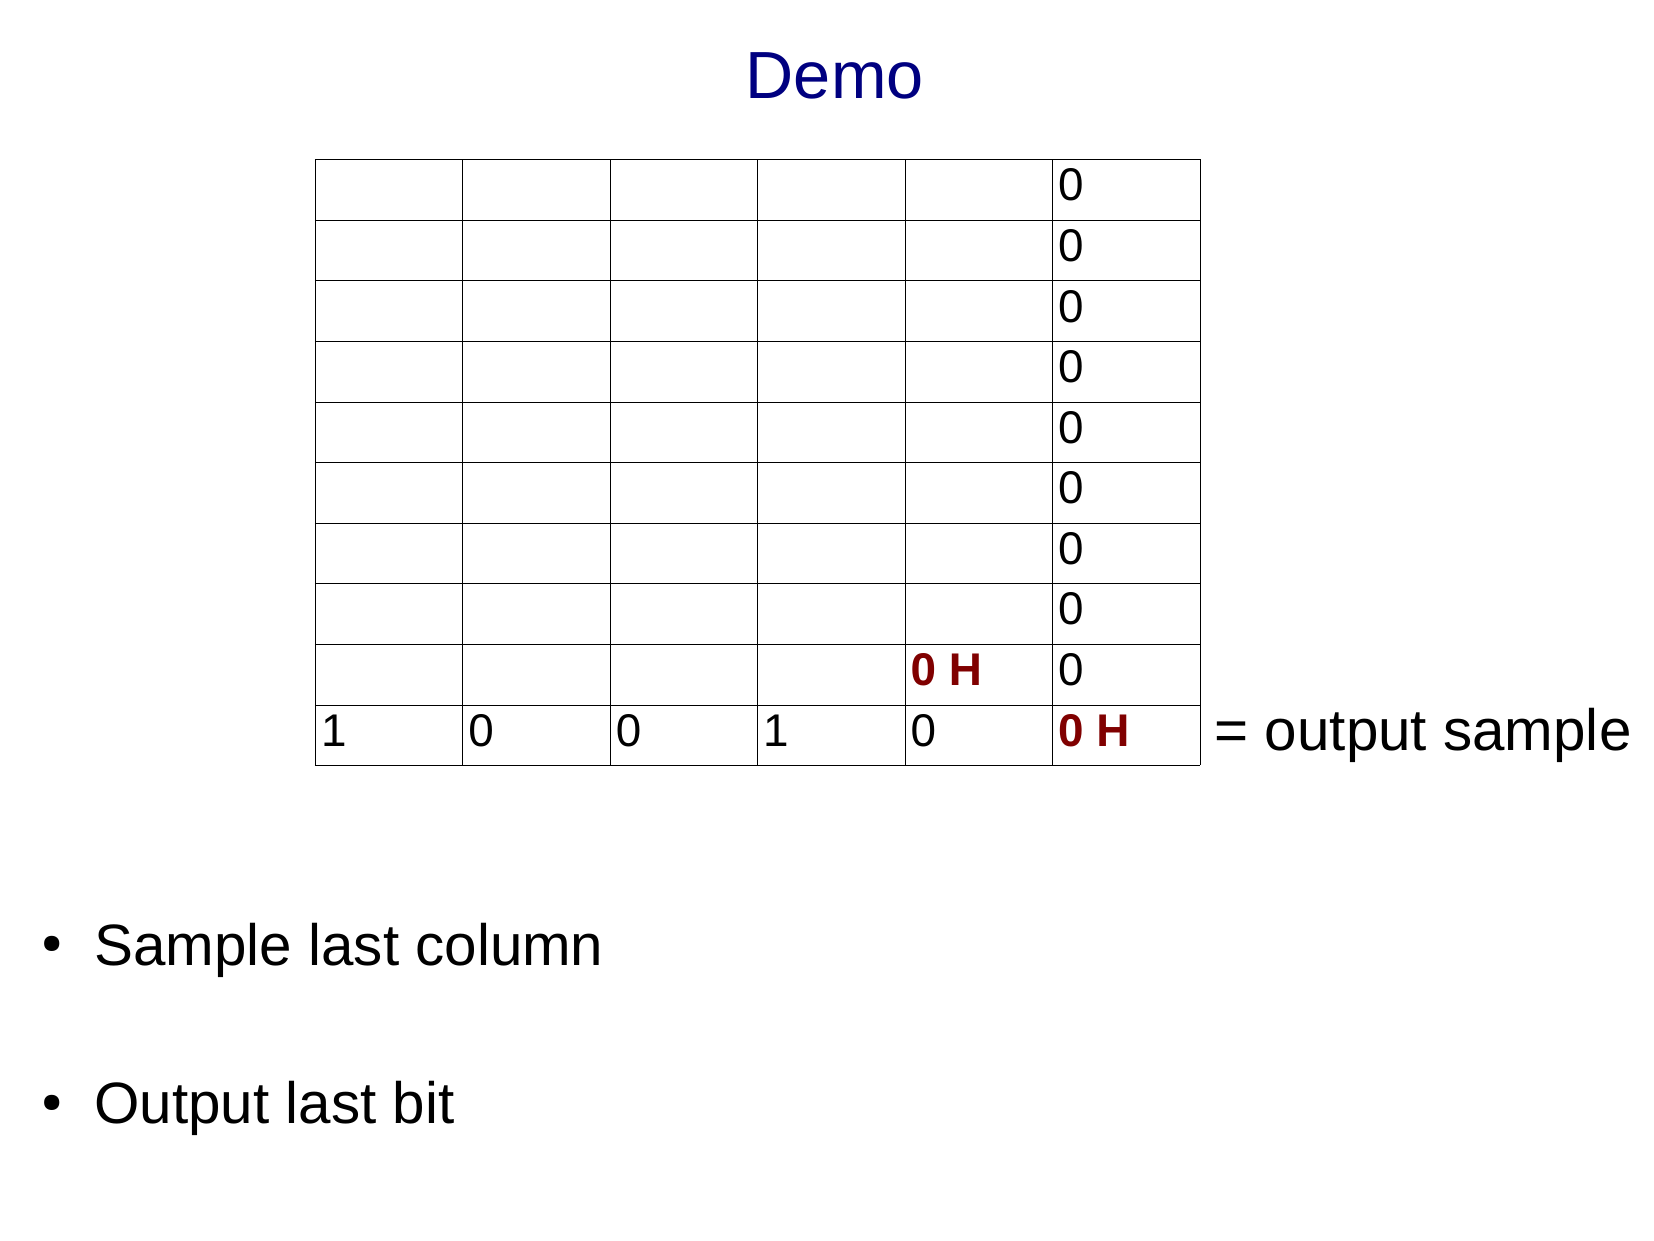

Demo
| | | | | | 0 |
| --- | --- | --- | --- | --- | --- |
| | | | | | 0 |
| | | | | | 0 |
| | | | | | 0 |
| | | | | | 0 |
| | | | | | 0 |
| | | | | | 0 |
| | | | | | 0 |
| | | | | 0 H | 0 |
| 1 | 0 | 0 | 1 | 0 | 0 H |
= output sample
# Sample last column
Output last bit